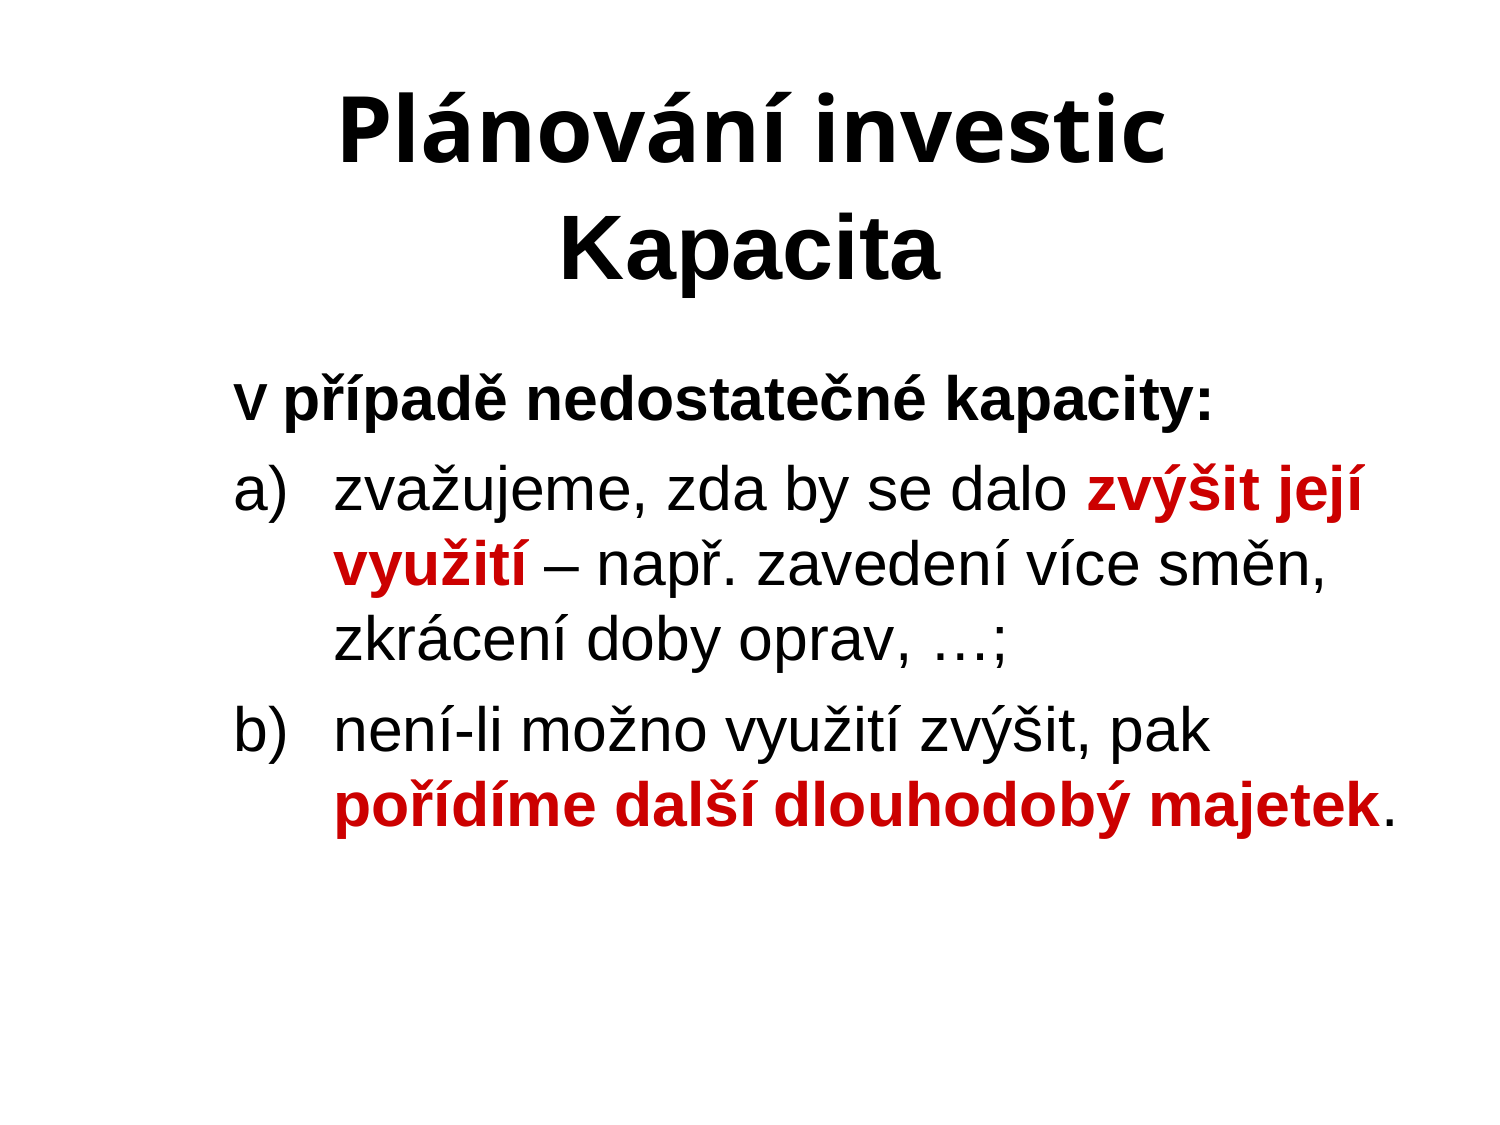

Plánování investic
# Kapacita
V případě nedostatečné kapacity:
zvažujeme, zda by se dalo zvýšit její využití – např. zavedení více směn, zkrácení doby oprav, …;
není-li možno využití zvýšit, pak pořídíme další dlouhodobý majetek.